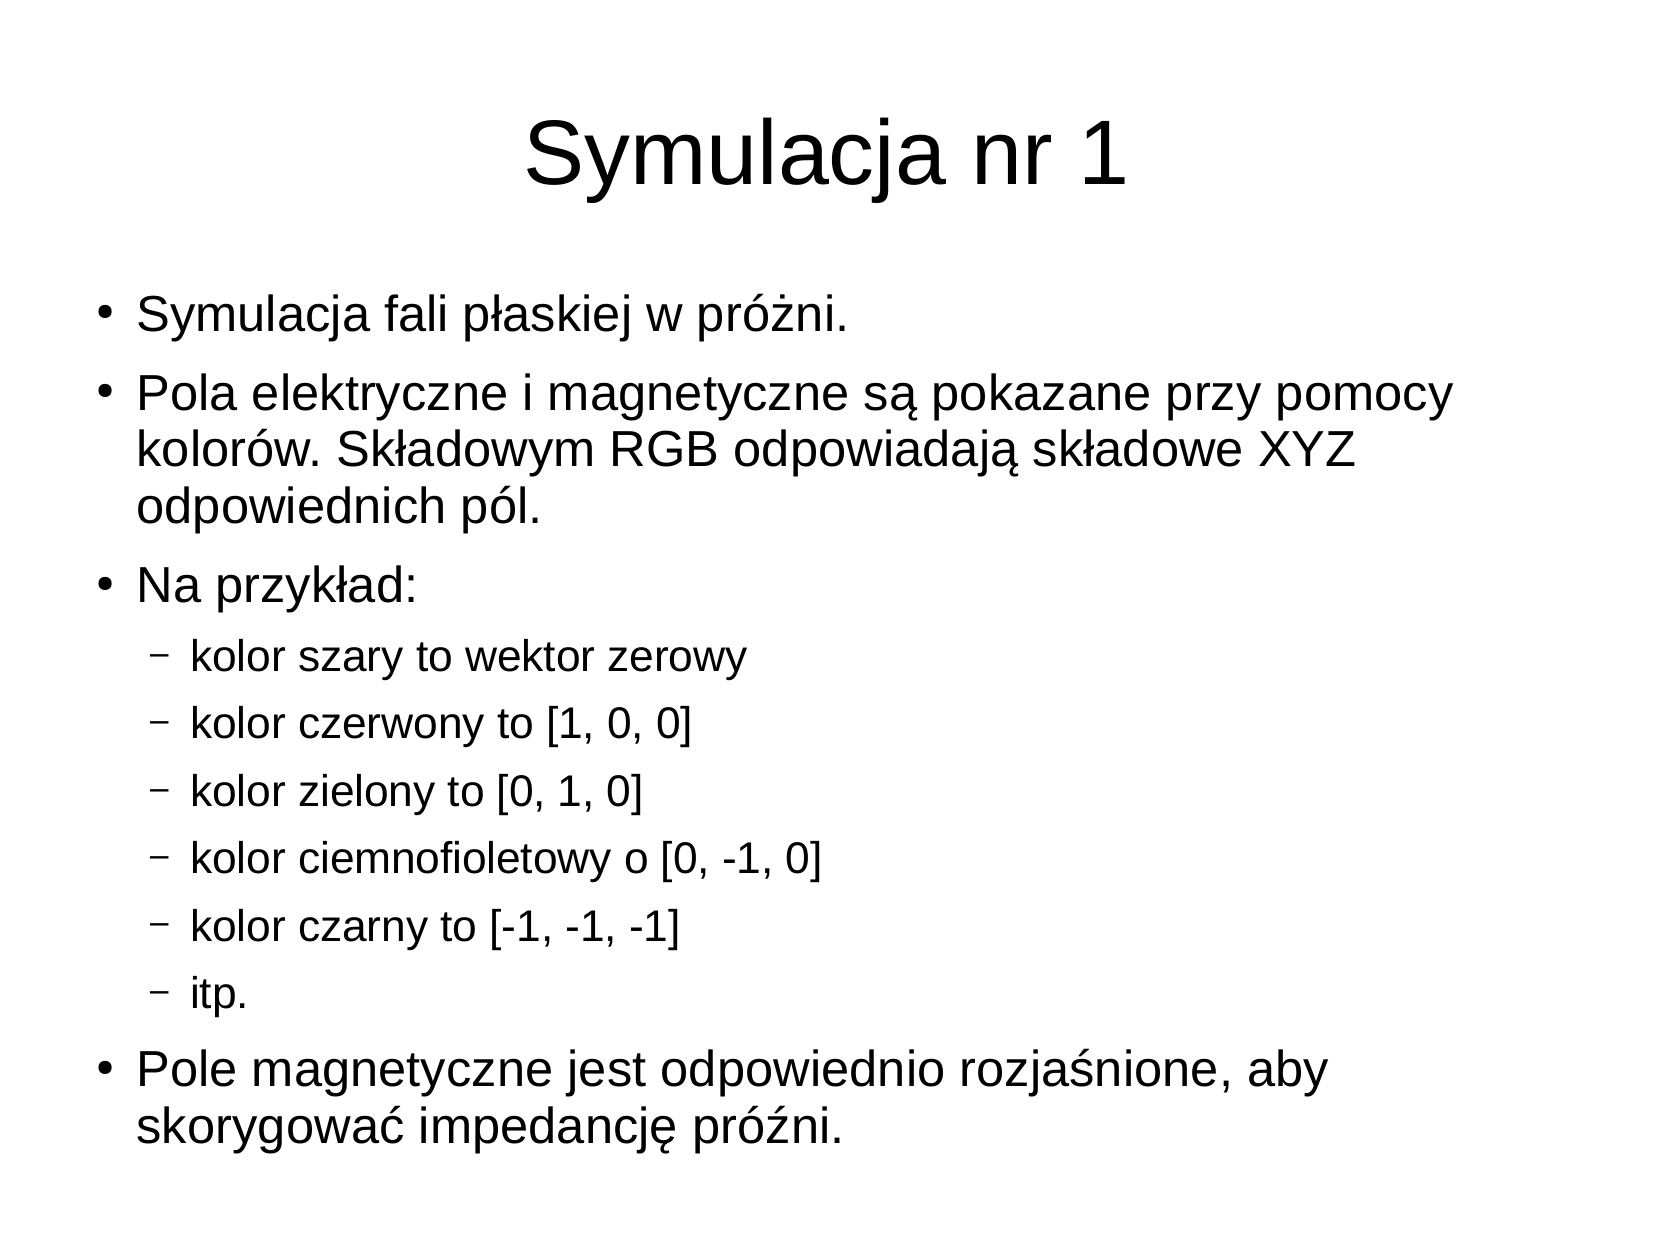

# Symulacja nr 1
Symulacja fali płaskiej w próżni.
Pola elektryczne i magnetyczne są pokazane przy pomocy kolorów. Składowym RGB odpowiadają składowe XYZ odpowiednich pól.
Na przykład:
kolor szary to wektor zerowy
kolor czerwony to [1, 0, 0]
kolor zielony to [0, 1, 0]
kolor ciemnofioletowy o [0, -1, 0]
kolor czarny to [-1, -1, -1]
itp.
Pole magnetyczne jest odpowiednio rozjaśnione, aby skorygować impedancję próźni.